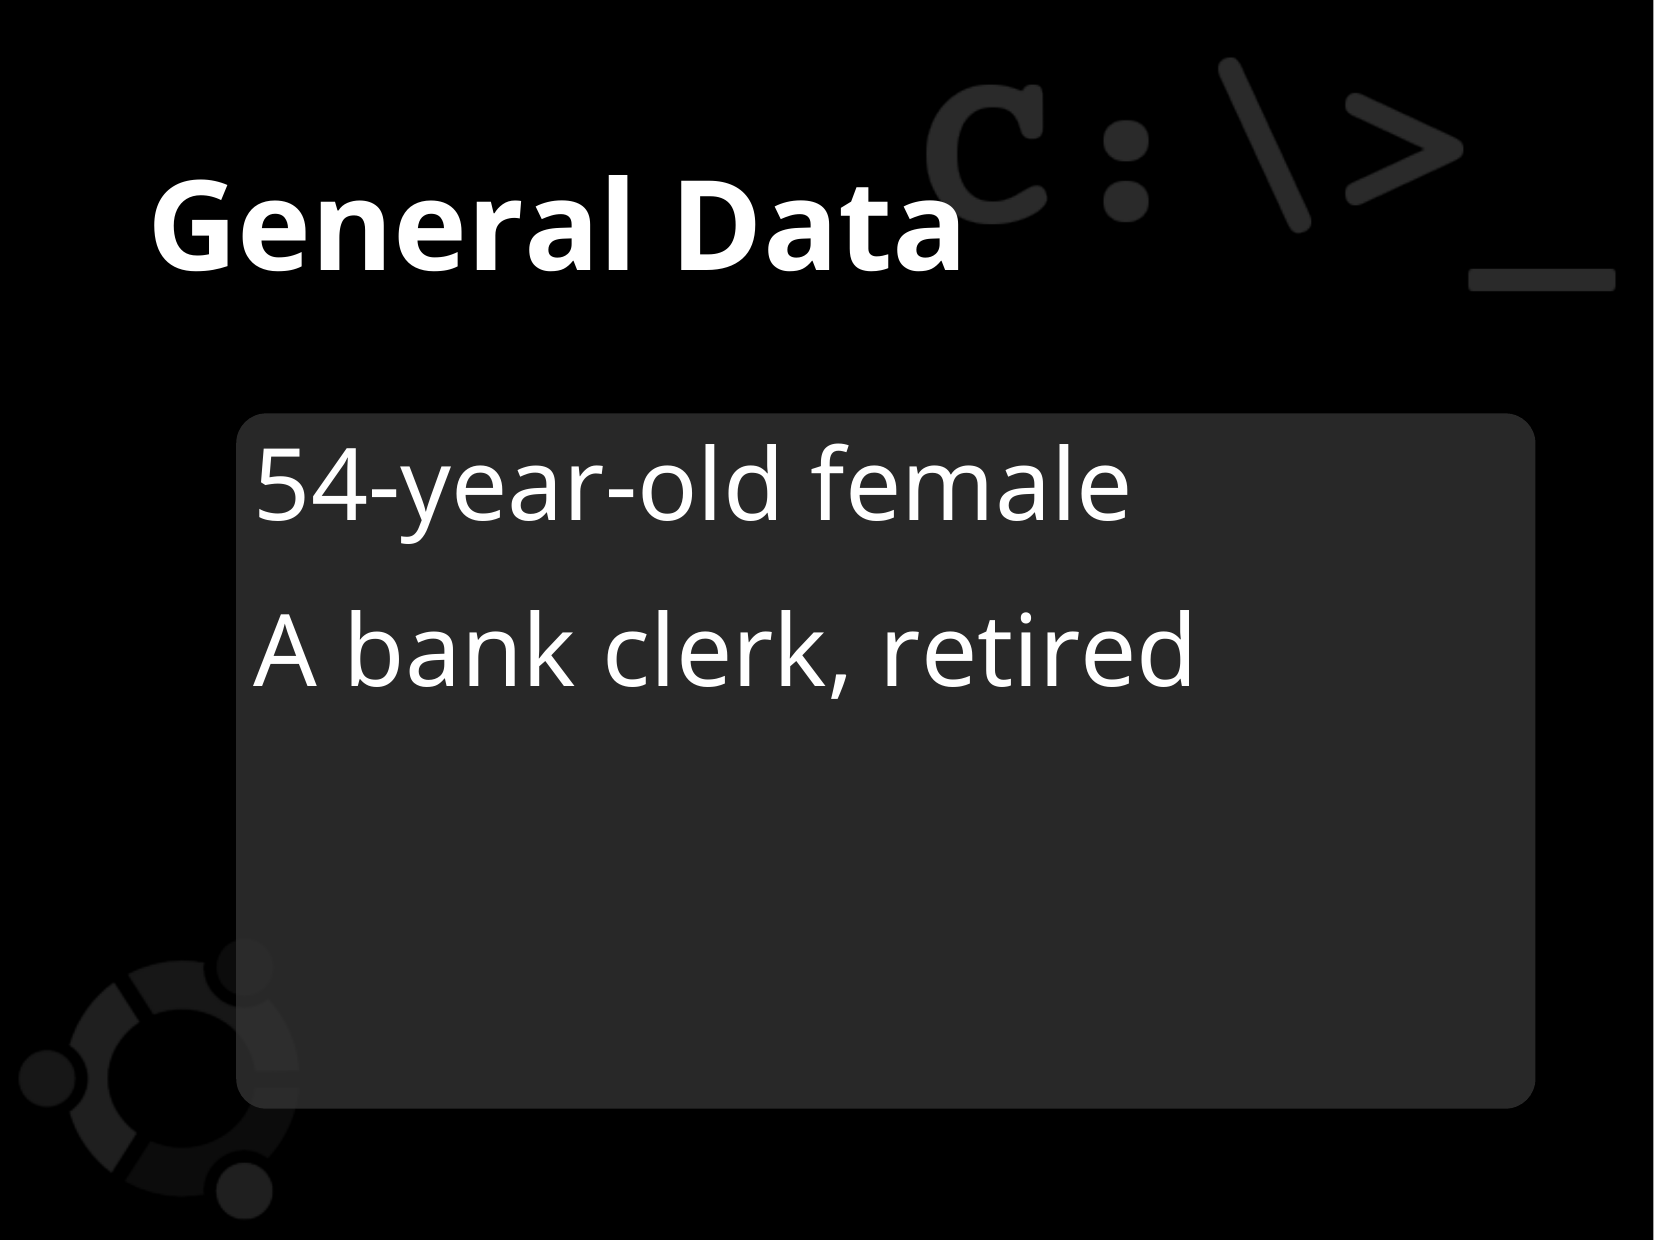

# General Data
54-year-old female
A bank clerk, retired